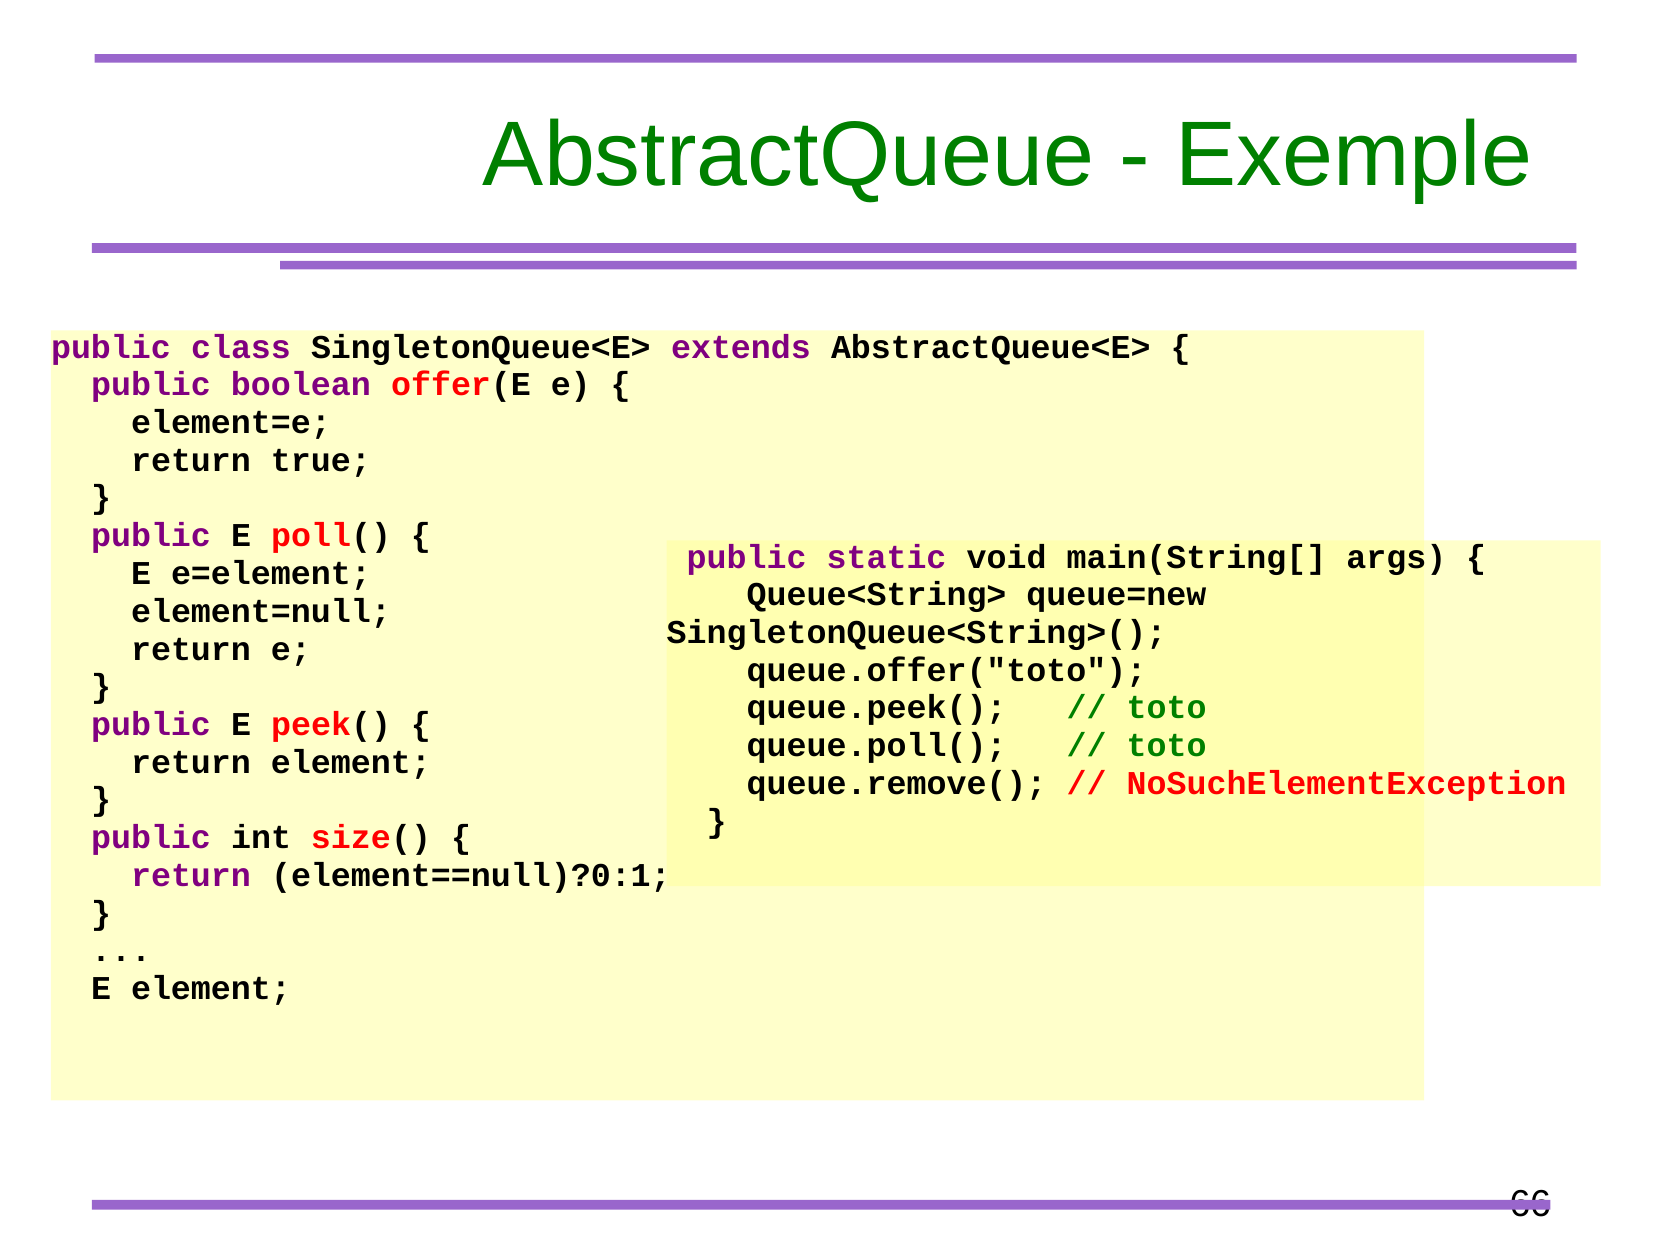

# AbstractQueue - Exemple
public class SingletonQueue<E> extends AbstractQueue<E> {
 public boolean offer(E e) {
 element=e;
 return true;
 }
 public E poll() {
 E e=element;
 element=null;
 return e;
 }
 public E peek() {
 return element;
 }
 public int size() {
 return (element==null)?0:1;
 }
 ...
 E element;
 public static void main(String[] args) {
 Queue<String> queue=new SingletonQueue<String>();
 queue.offer("toto");
 queue.peek(); // toto
 queue.poll(); // toto
 queue.remove(); // NoSuchElementException
 }